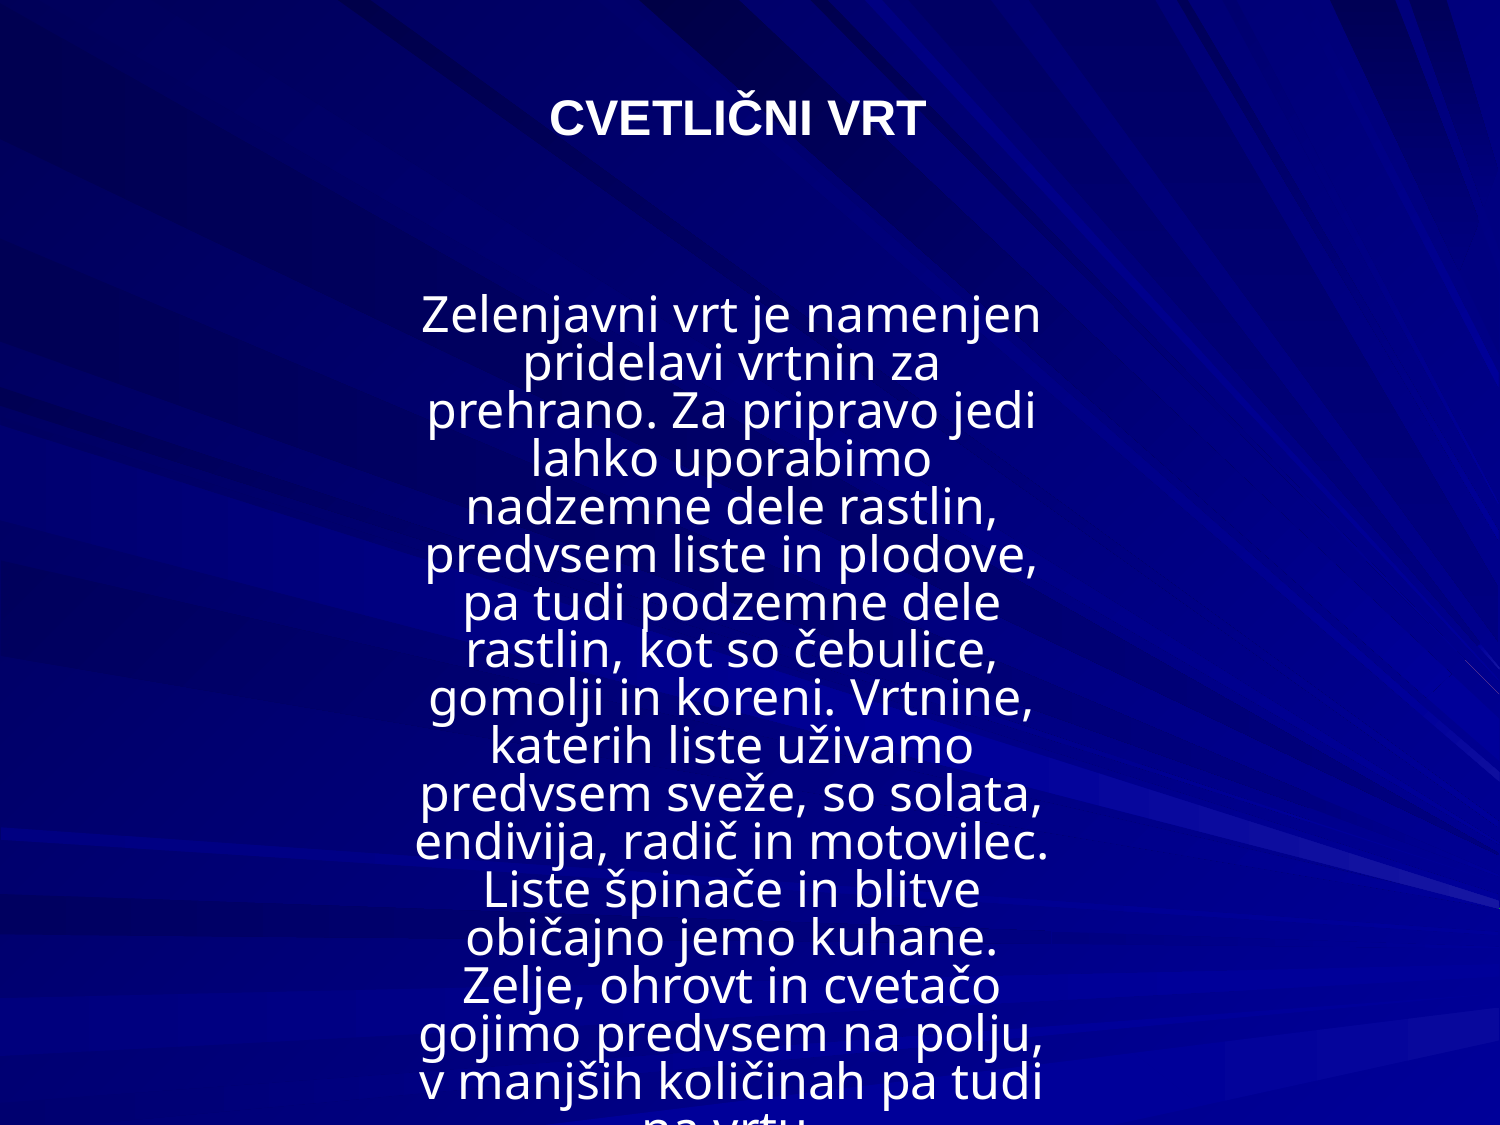

CVETLIČNI VRT
# Zelenjavni vrt je namenjen pridelavi vrtnin za prehrano. Za pripravo jedi lahko uporabimo nadzemne dele rastlin, predvsem liste in plodove, pa tudi podzemne dele rastlin, kot so čebulice, gomolji in koreni. Vrtnine, katerih liste uživamo predvsem sveže, so solata, endivija, radič in motovilec. Liste špinače in blitve običajno jemo kuhane. Zelje, ohrovt in cvetačo gojimo predvsem na polju, v manjših količinah pa tudi na vrtu.